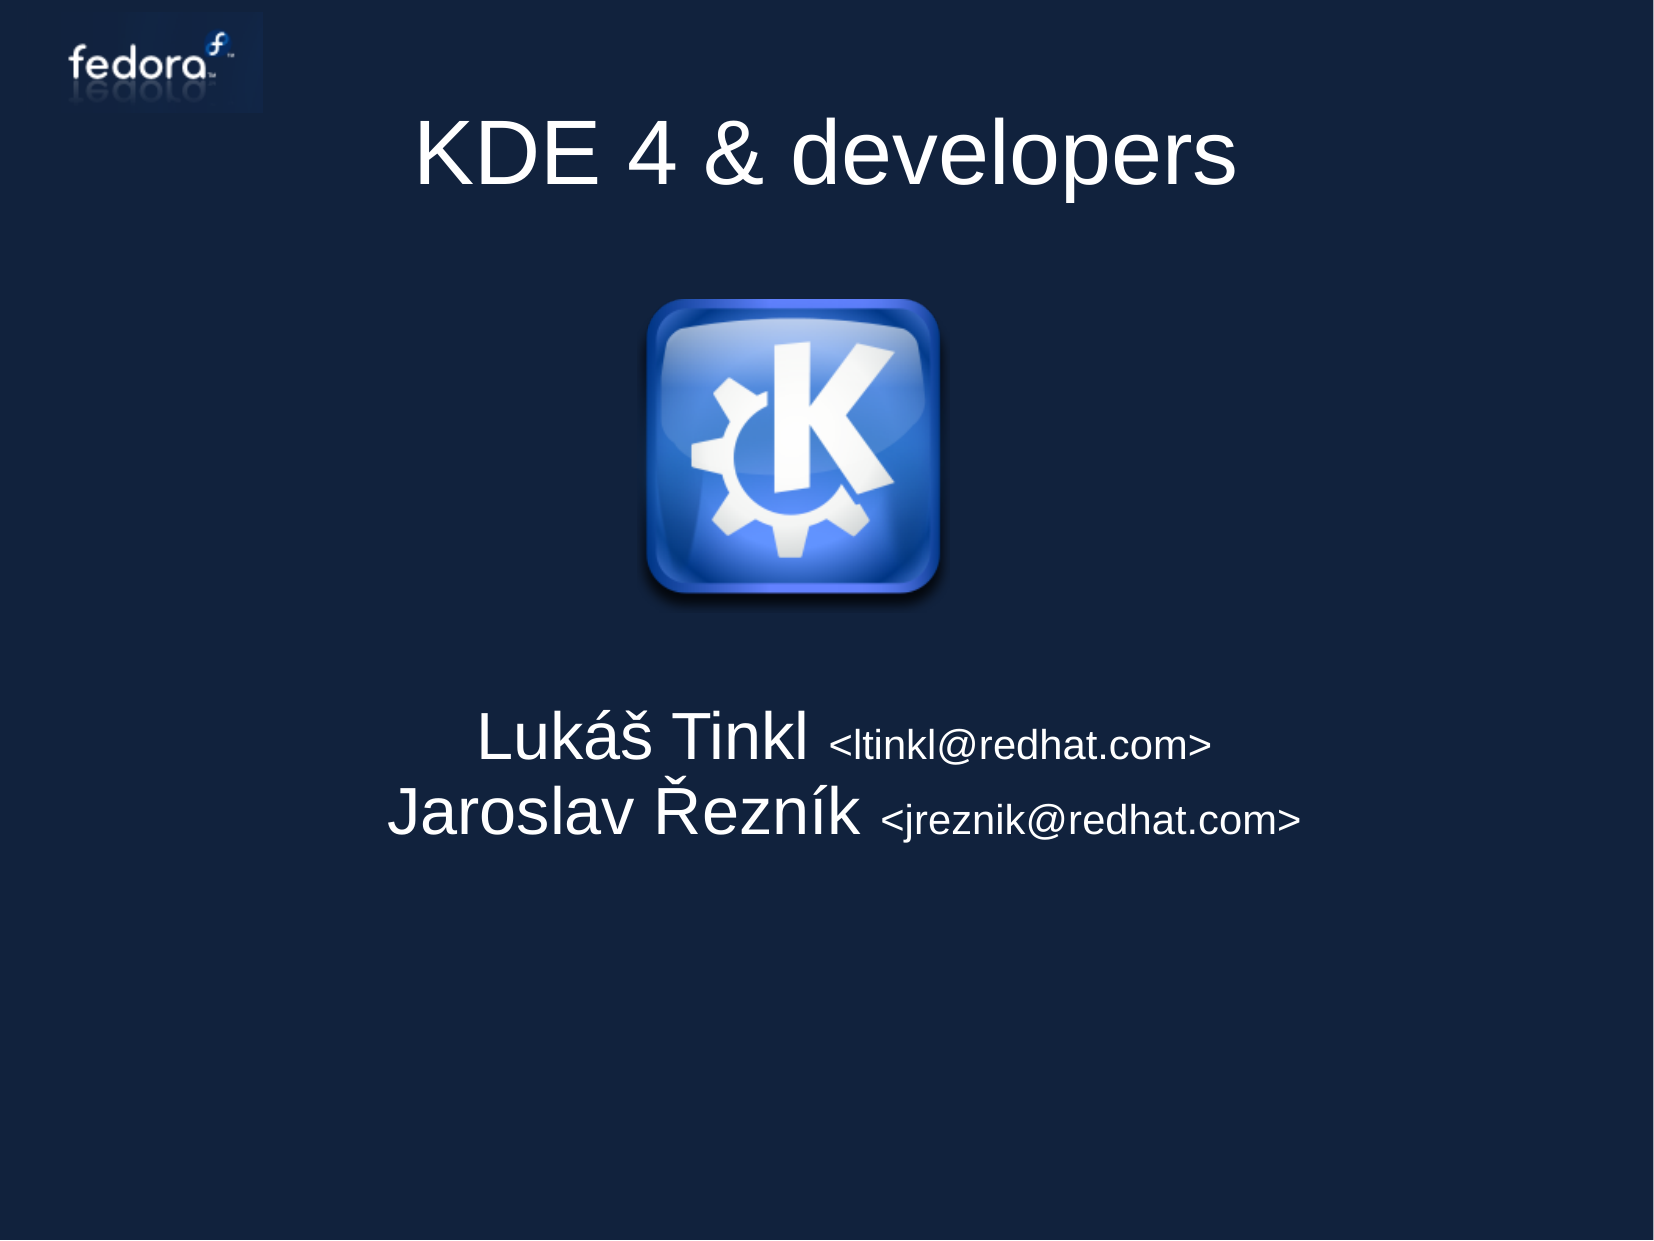

# KDE 4 & developers
Lukáš Tinkl <ltinkl@redhat.com>
Jaroslav Řezník <jreznik@redhat.com>